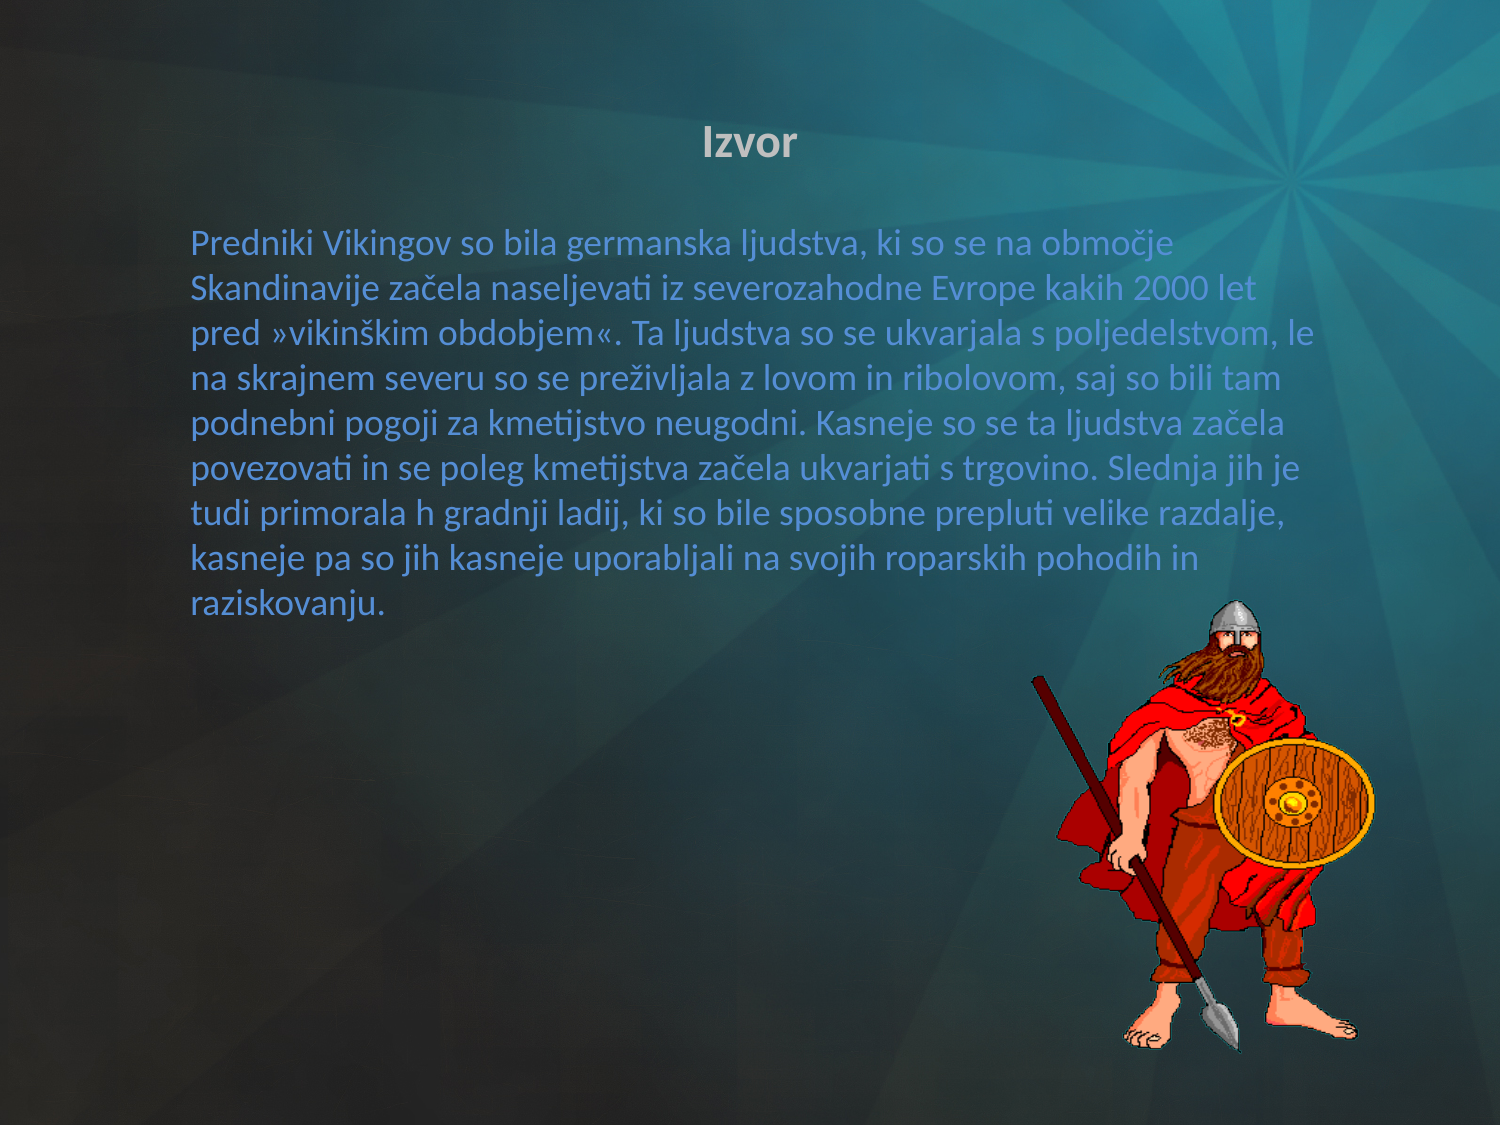

# Izvor
Predniki Vikingov so bila germanska ljudstva, ki so se na območje Skandinavije začela naseljevati iz severozahodne Evrope kakih 2000 let pred »vikinškim obdobjem«. Ta ljudstva so se ukvarjala s poljedelstvom, le na skrajnem severu so se preživljala z lovom in ribolovom, saj so bili tam podnebni pogoji za kmetijstvo neugodni. Kasneje so se ta ljudstva začela povezovati in se poleg kmetijstva začela ukvarjati s trgovino. Slednja jih je tudi primorala h gradnji ladij, ki so bile sposobne prepluti velike razdalje, kasneje pa so jih kasneje uporabljali na svojih roparskih pohodih in raziskovanju.